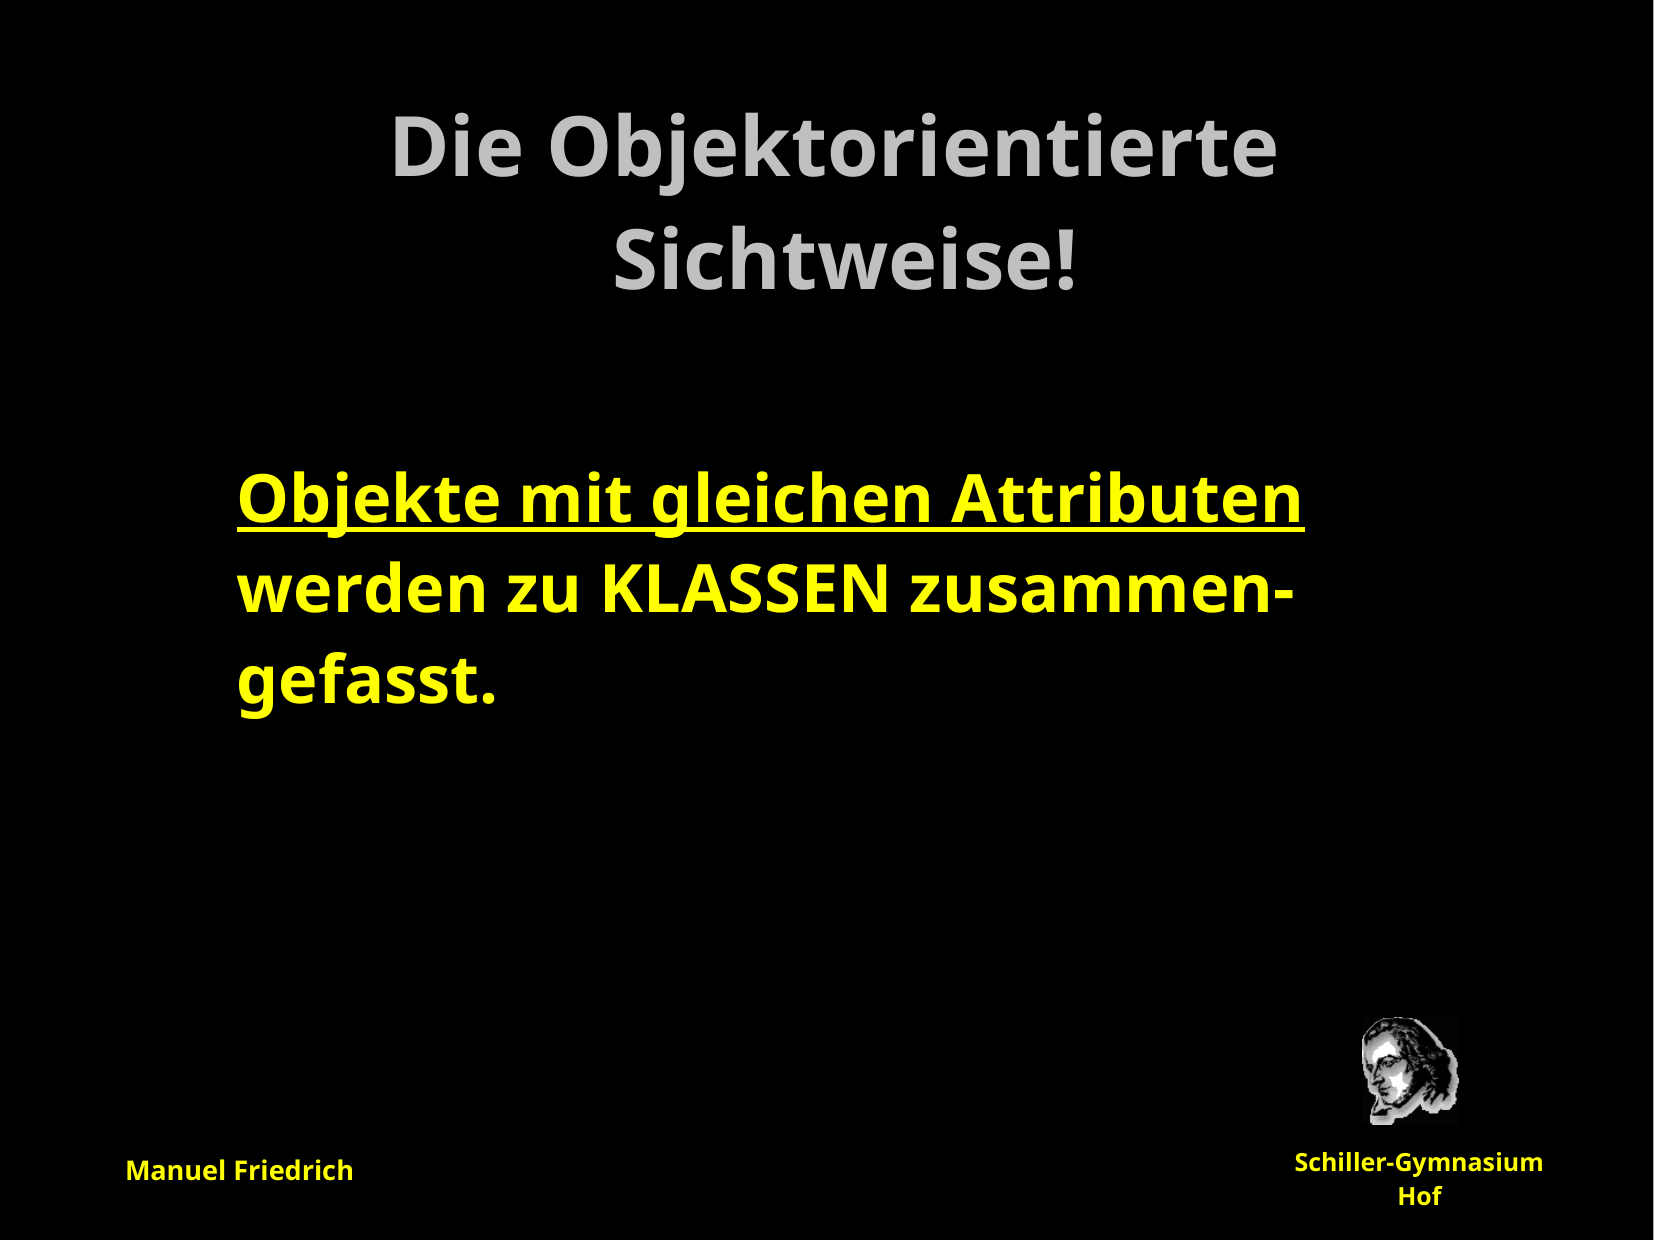

Die Objektorientierte
Sichtweise!
Objekte mit gleichen Attributen
werden zu KLASSEN zusammen-
gefasst.
Schiller-Gymnasium
Hof
Manuel Friedrich